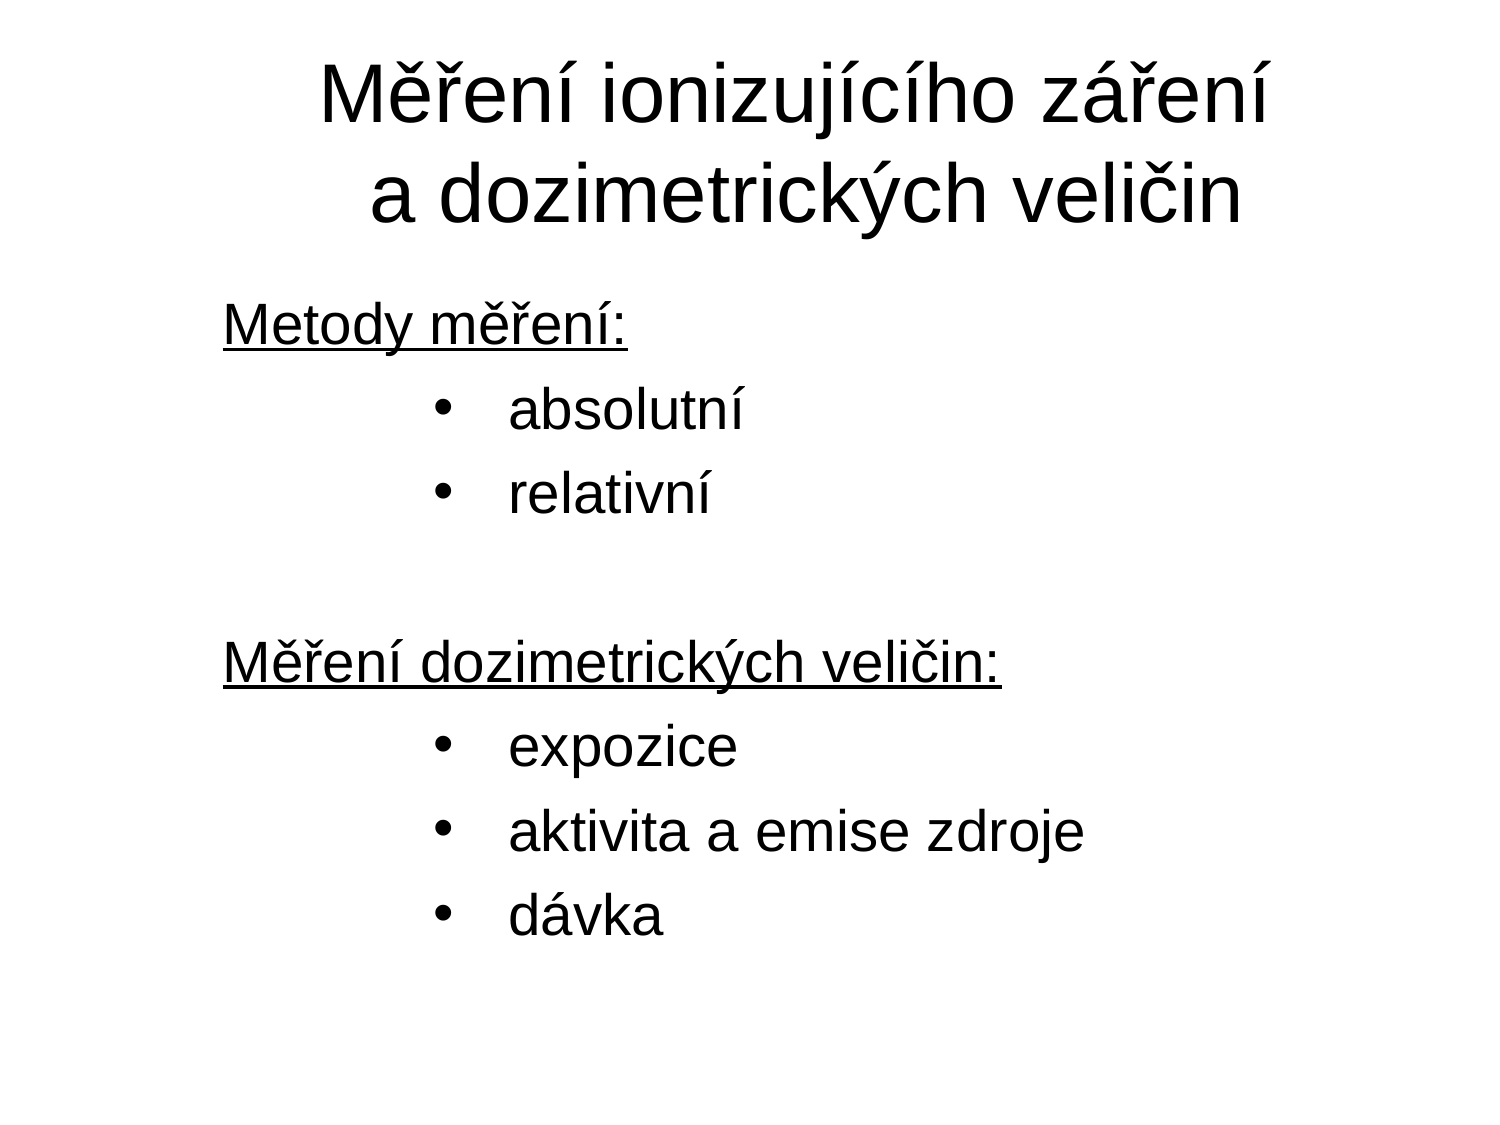

# Měření ionizujícího záření a dozimetrických veličin
Metody měření:
absolutní
relativní
Měření dozimetrických veličin:
expozice
aktivita a emise zdroje
dávka